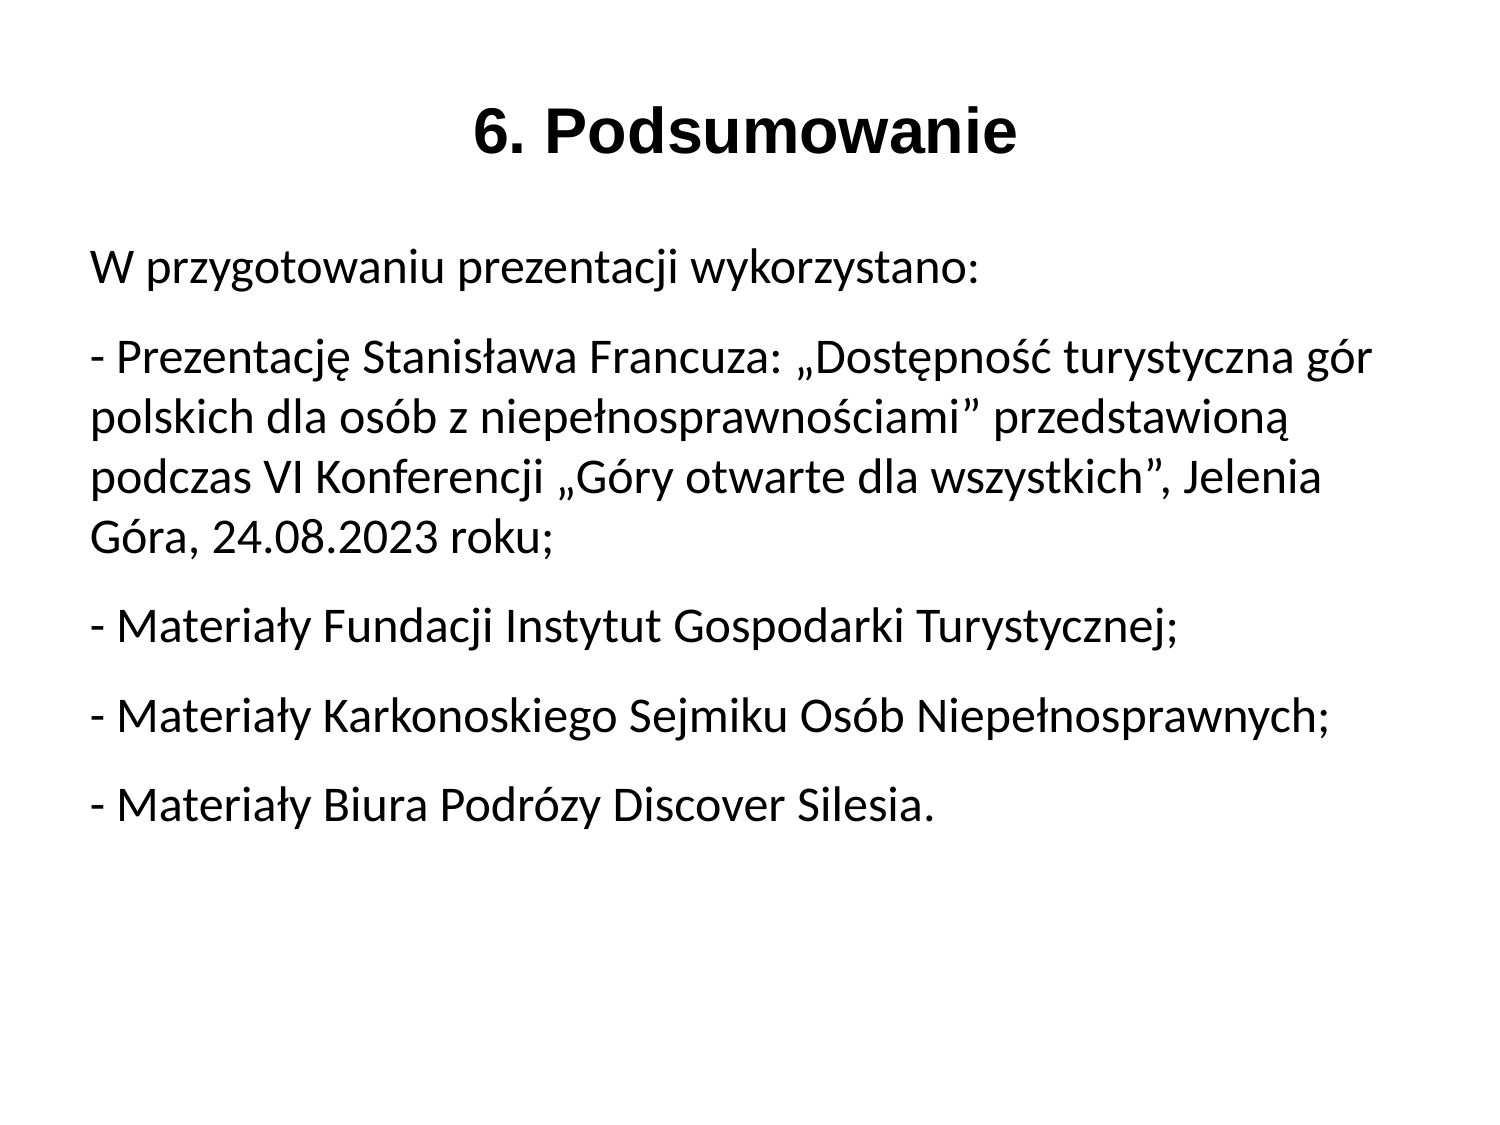

# 6. Podsumowanie
W przygotowaniu prezentacji wykorzystano:
- Prezentację Stanisława Francuza: „Dostępność turystyczna gór polskich dla osób z niepełnosprawnościami” przedstawioną podczas VI Konferencji „Góry otwarte dla wszystkich”, Jelenia Góra, 24.08.2023 roku;
- Materiały Fundacji Instytut Gospodarki Turystycznej;
- Materiały Karkonoskiego Sejmiku Osób Niepełnosprawnych;
- Materiały Biura Podrózy Discover Silesia.